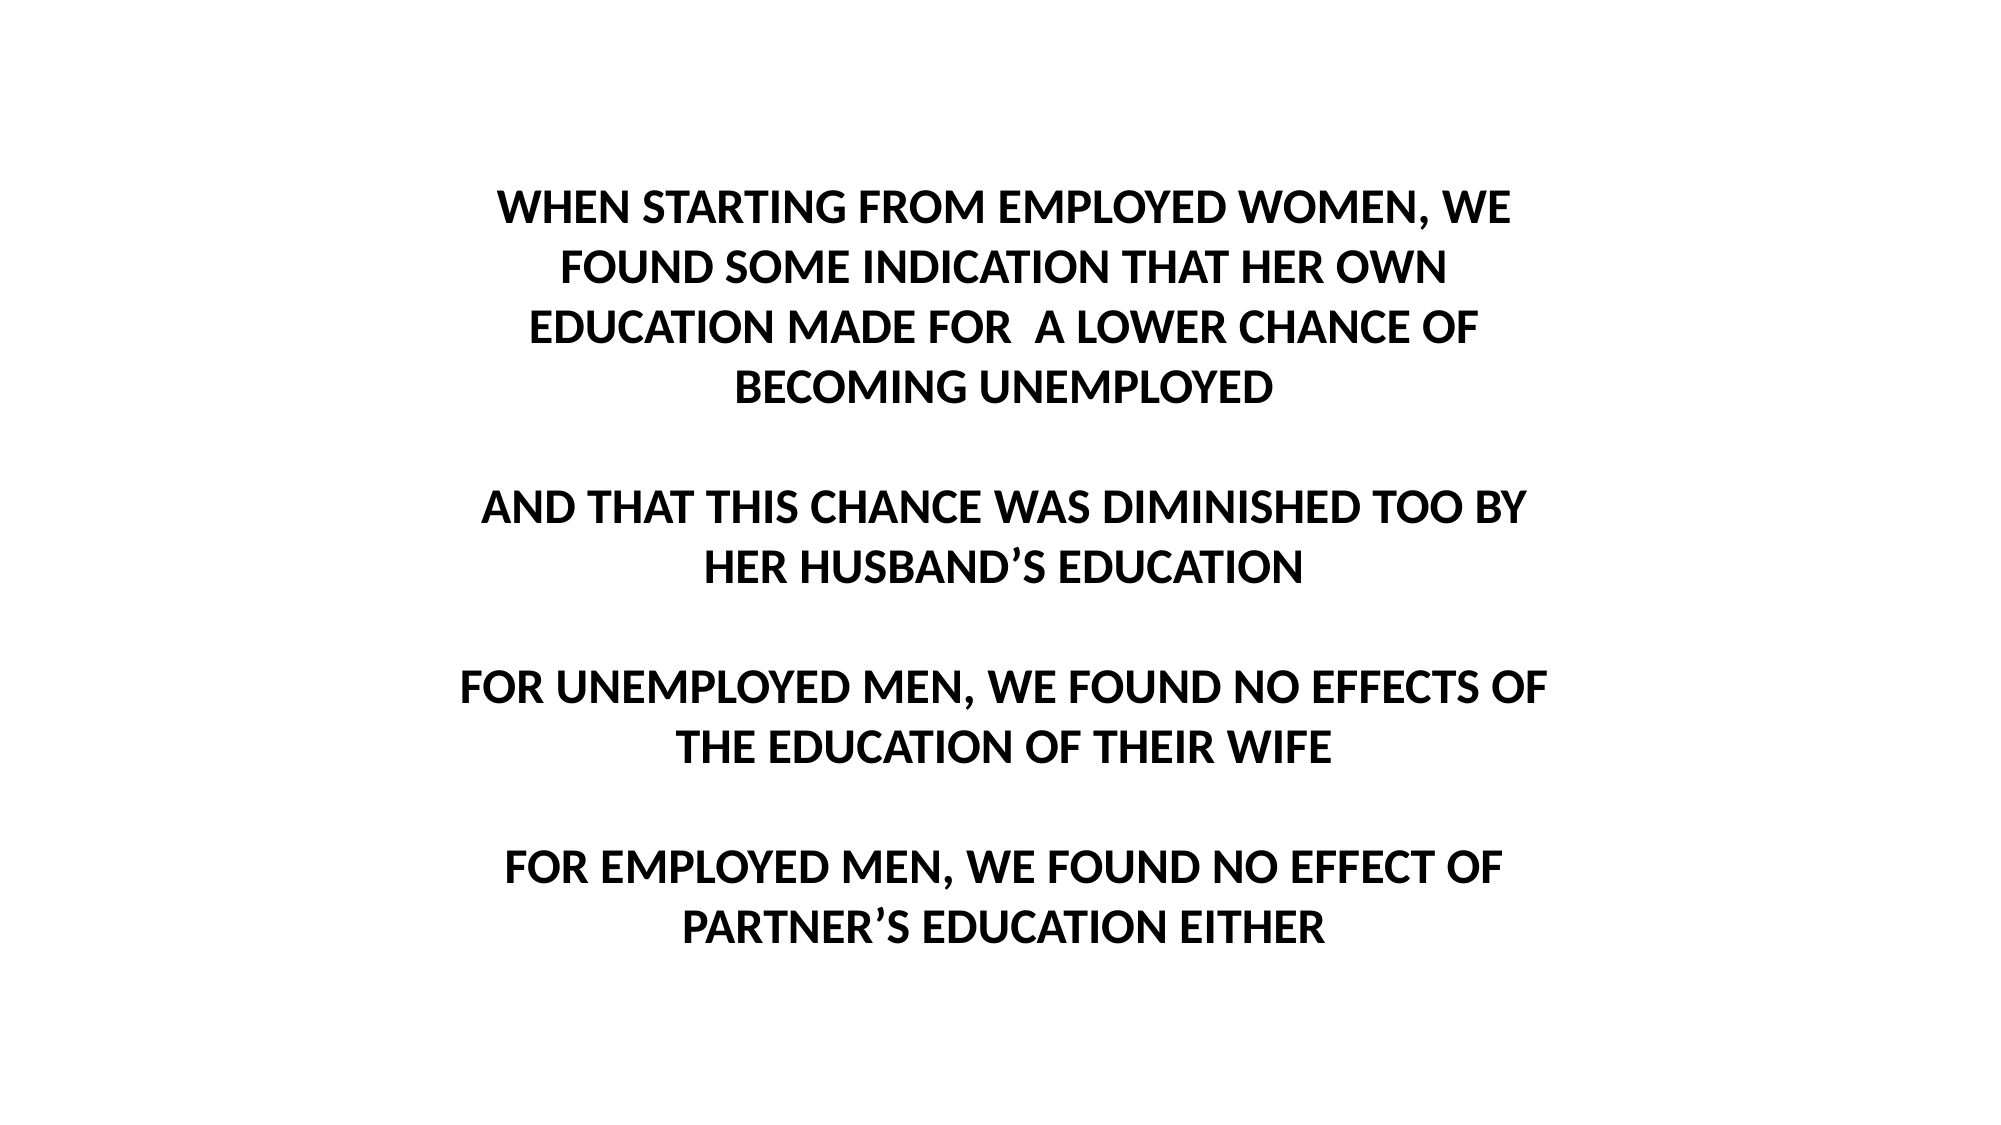

WHEN STARTING FROM EMPLOYED WOMEN, WE FOUND SOME INDICATION THAT HER OWN EDUCATION MADE FOR A LOWER CHANCE OF BECOMING UNEMPLOYED
AND THAT THIS CHANCE WAS DIMINISHED TOO BY HER HUSBAND’S EDUCATION
FOR UNEMPLOYED MEN, WE FOUND NO EFFECTS OF THE EDUCATION OF THEIR WIFE
FOR EMPLOYED MEN, WE FOUND NO EFFECT OF PARTNER’S EDUCATION EITHER